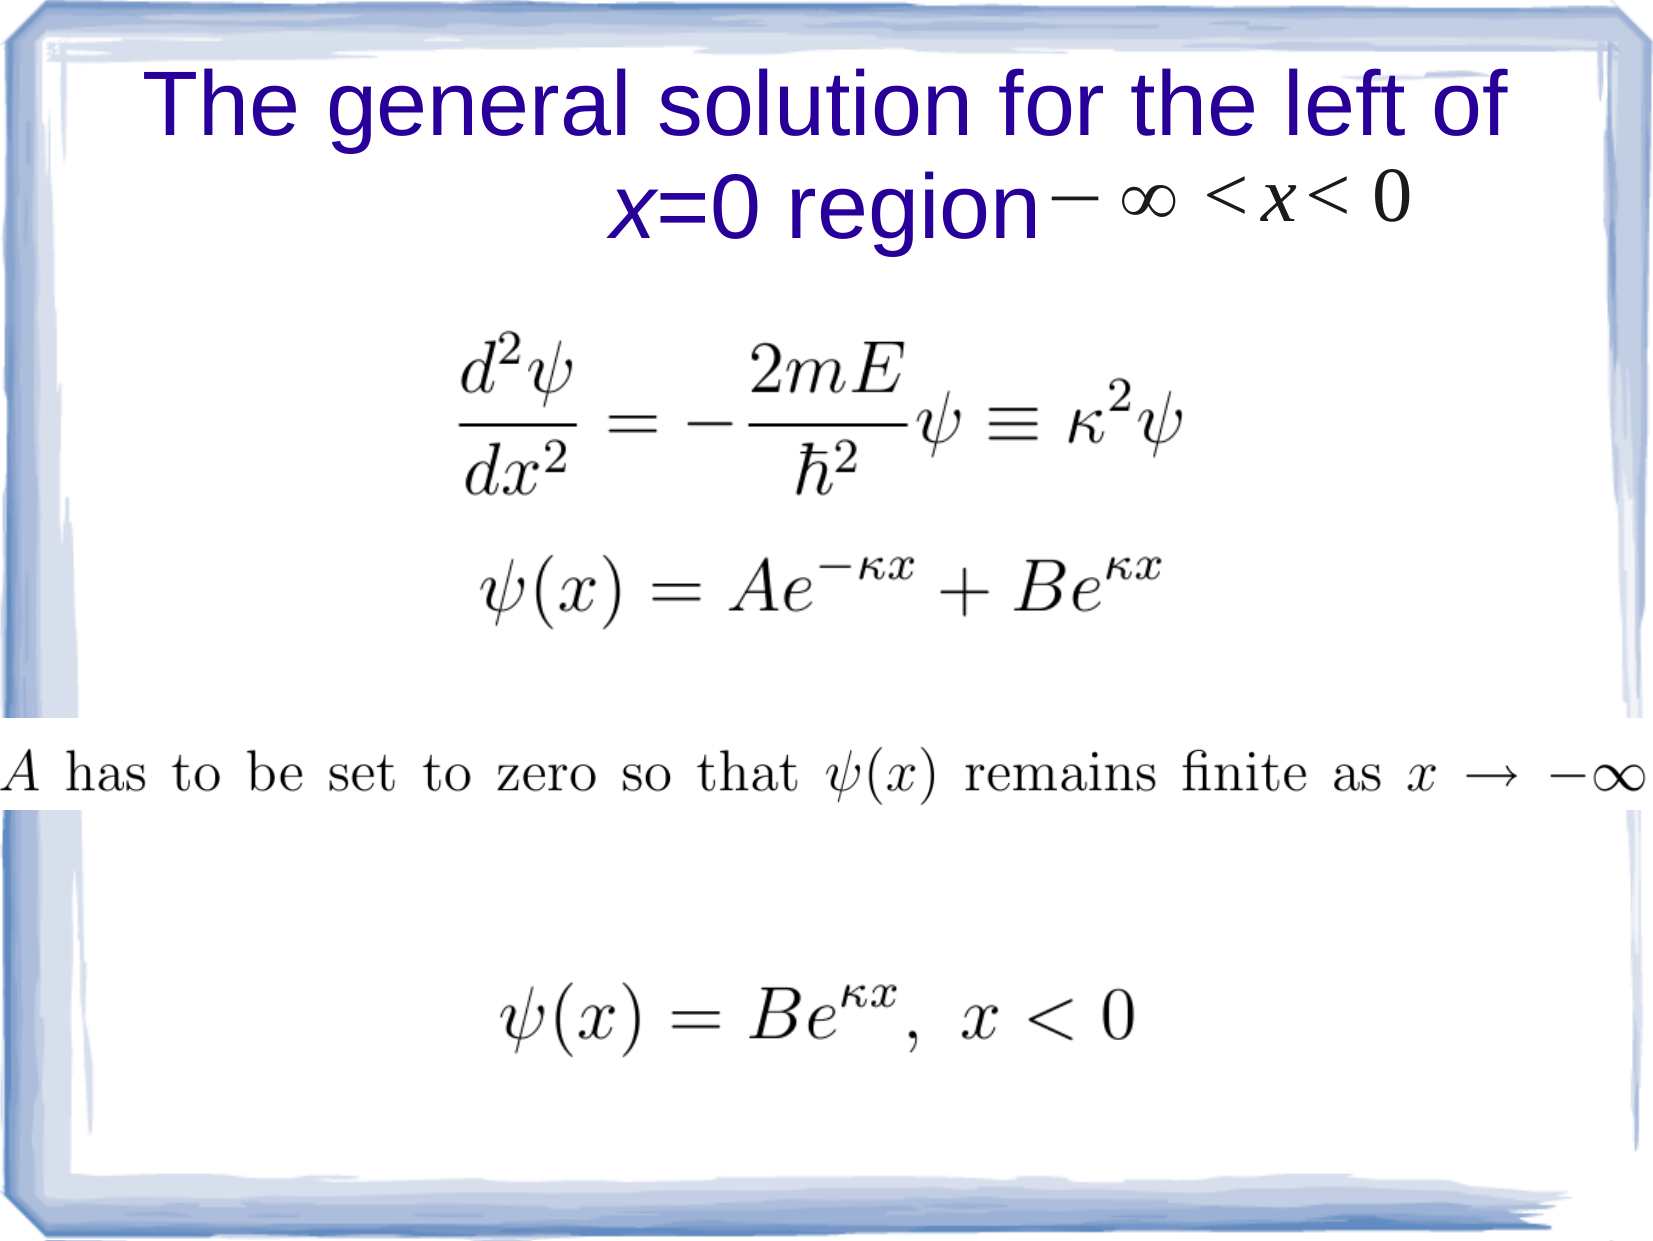

# The general solution for the left of x=0 region